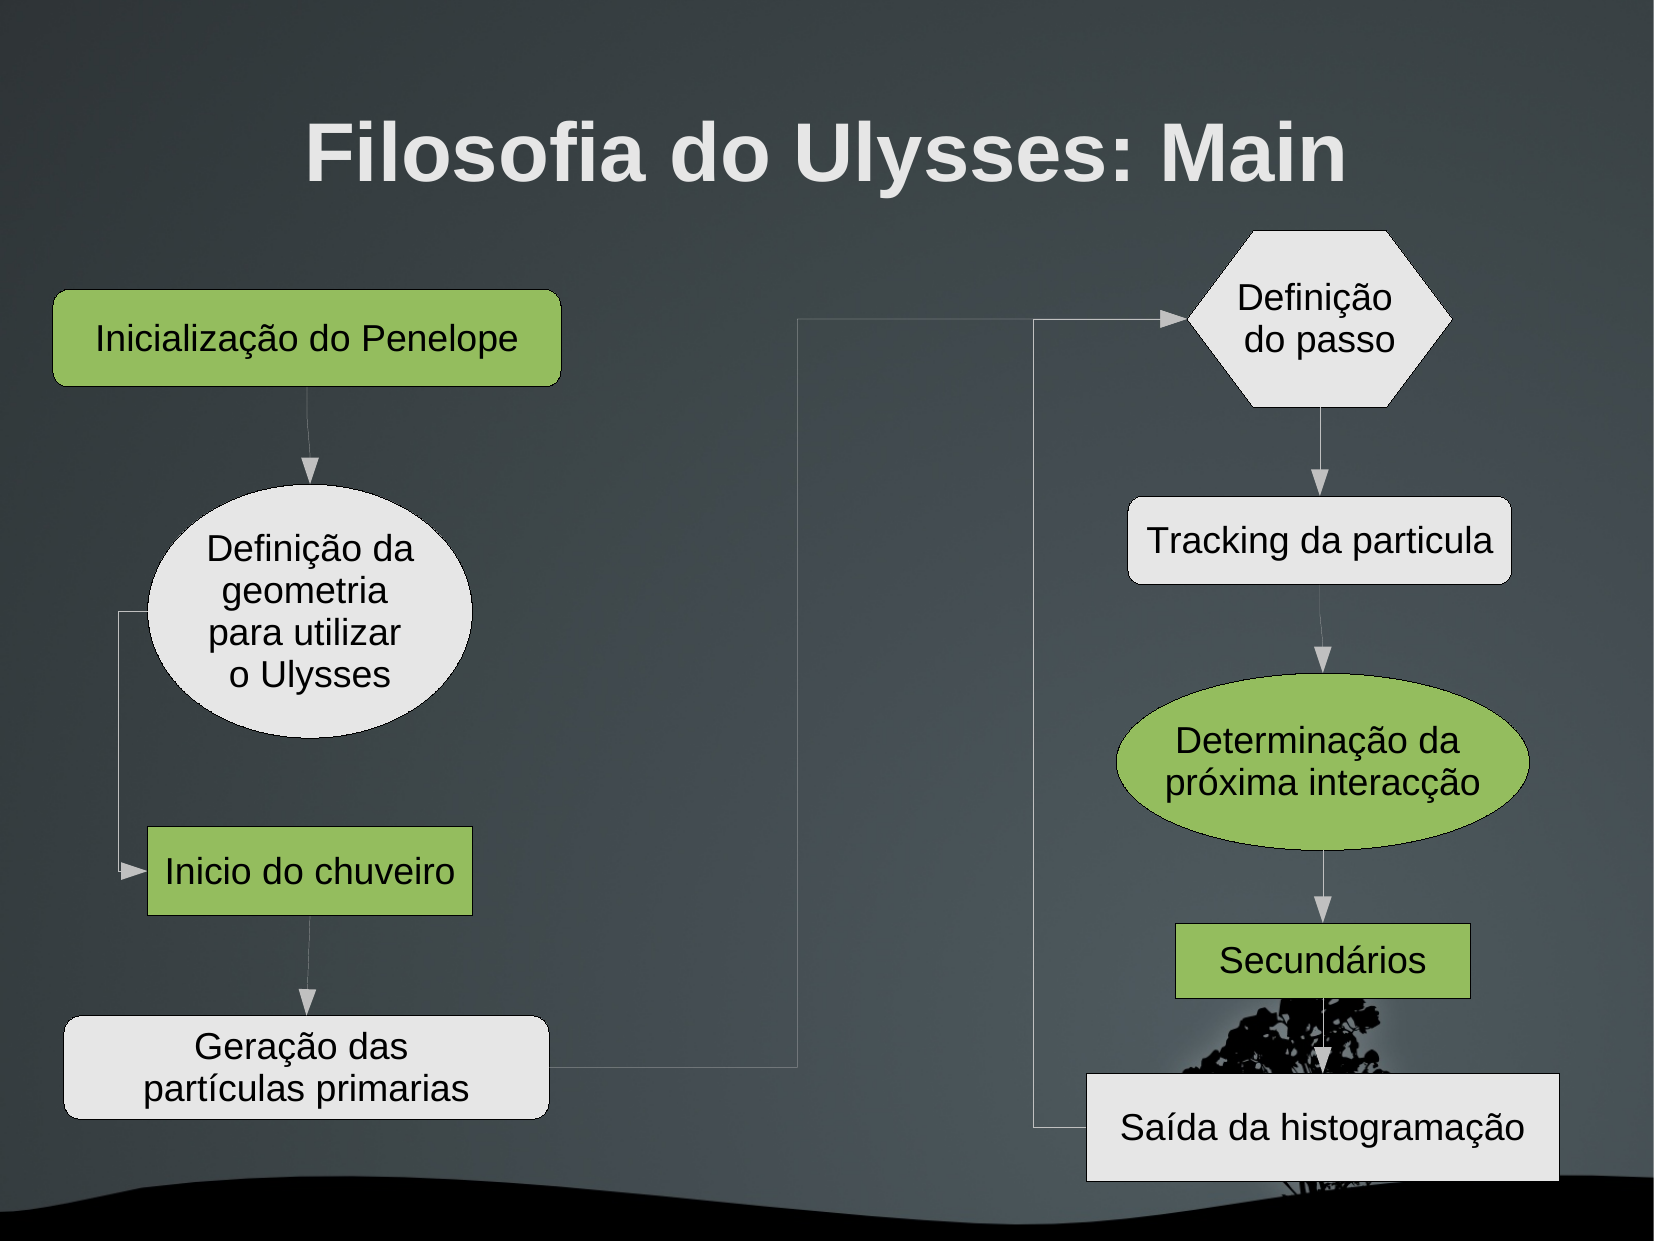

# Filosofia do Ulysses: Main
Definição
do passo
Inicialização do Penelope
Definição da
geometria
para utilizar
o Ulysses
Tracking da particula
Determinação da
próxima interacção
Inicio do chuveiro
Secundários
Geração das
partículas primarias
Saída da histogramação